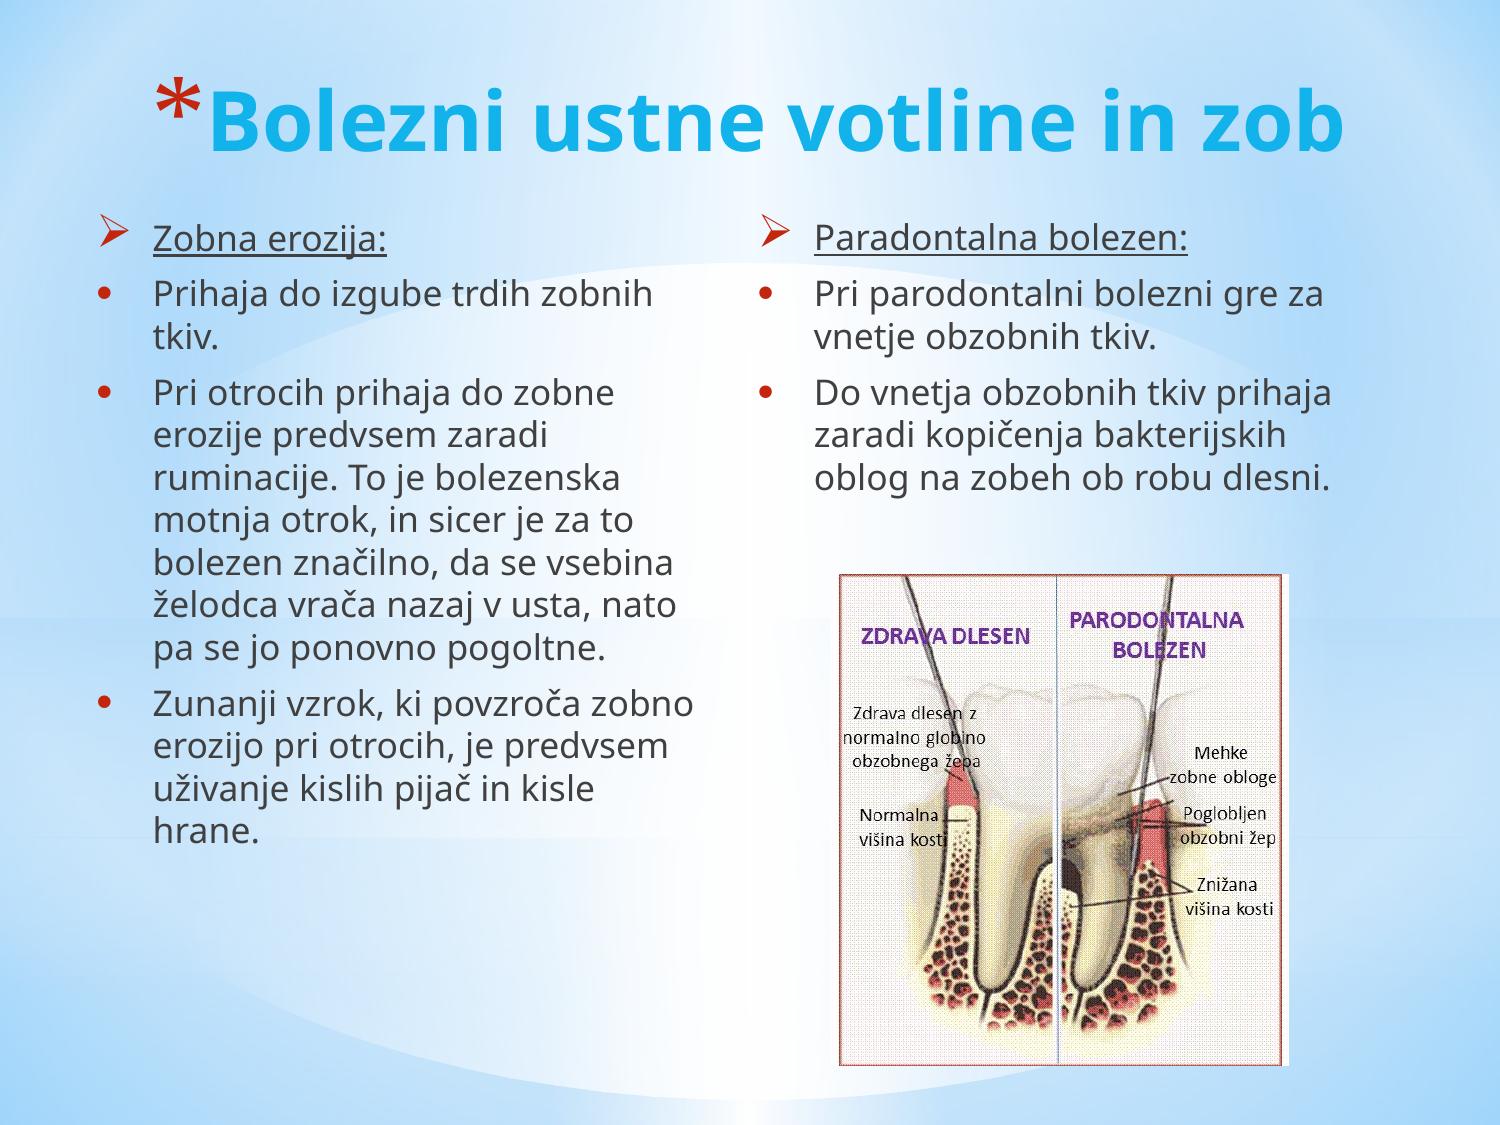

Bolezni ustne votline in zob
# Zobna erozija:
Prihaja do izgube trdih zobnih tkiv.
Pri otrocih prihaja do zobne erozije predvsem zaradi ruminacije. To je bolezenska motnja otrok, in sicer je za to bolezen značilno, da se vsebina želodca vrača nazaj v usta, nato pa se jo ponovno pogoltne.
Zunanji vzrok, ki povzroča zobno erozijo pri otrocih, je predvsem uživanje kislih pijač in kisle hrane.
Paradontalna bolezen:
Pri parodontalni bolezni gre za vnetje obzobnih tkiv.
Do vnetja obzobnih tkiv prihaja zaradi kopičenja bakterijskih oblog na zobeh ob robu dlesni.